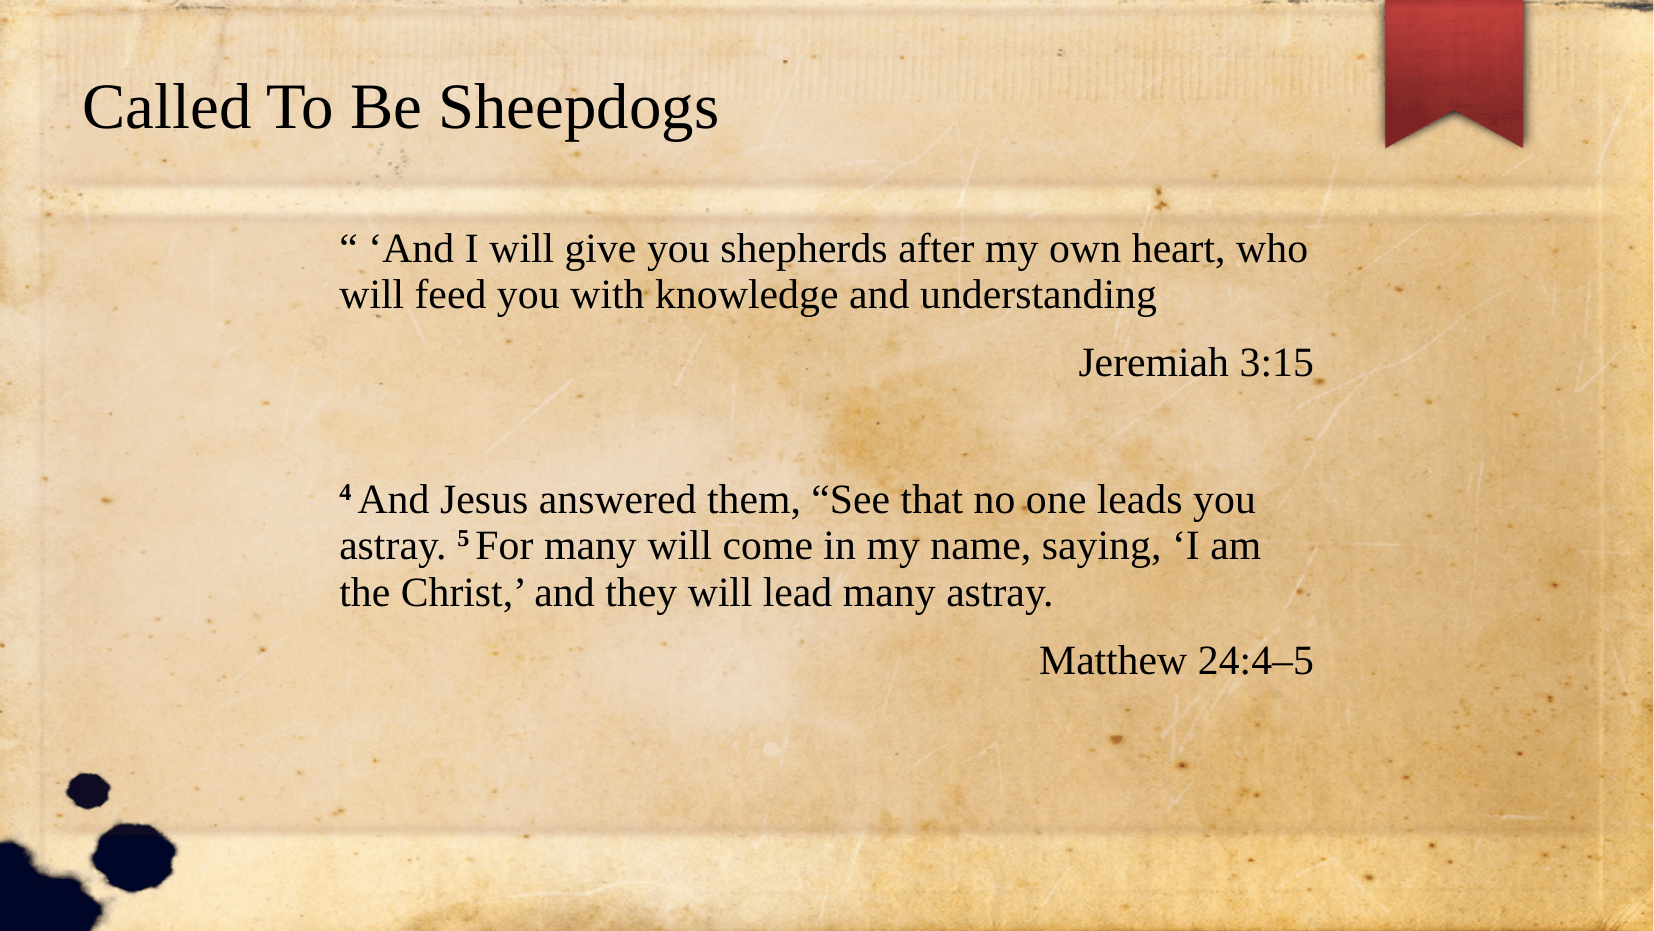

# Called To Be Sheepdogs
“ ‘And I will give you shepherds after my own heart, who will feed you with knowledge and understanding
Jeremiah 3:15
4 And Jesus answered them, “See that no one leads you astray. 5 For many will come in my name, saying, ‘I am the Christ,’ and they will lead many astray.
Matthew 24:4–5